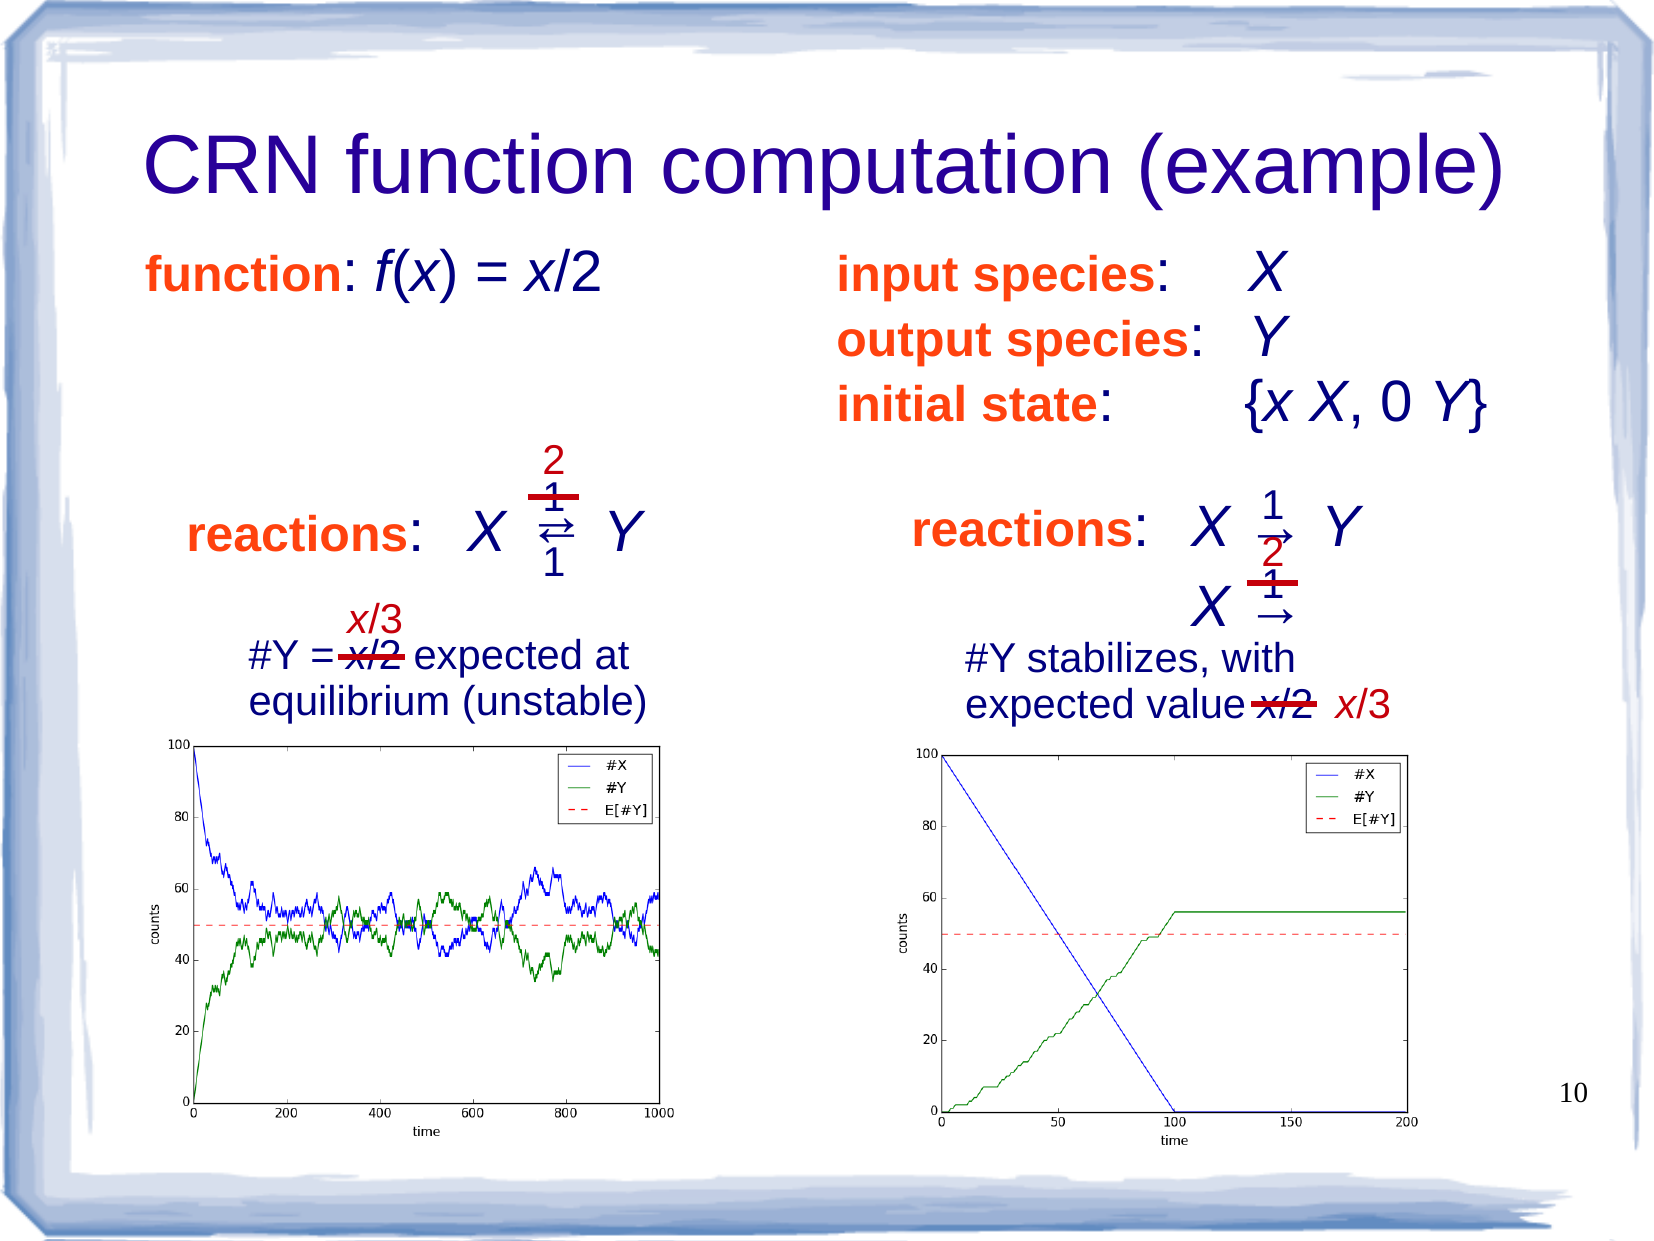

# CRN function computation (example)
function: f(x) = x/2
input species: 		X
output species: 	Y
initial state: {x X, 0 Y}
2
1
→
reactions:
X Y
→
1
1
reactions:
X → Y
1
X →
2
x/3
#Y = x/2 expected at equilibrium (unstable)
#Y stabilizes, with expected value x/2
x/3
10